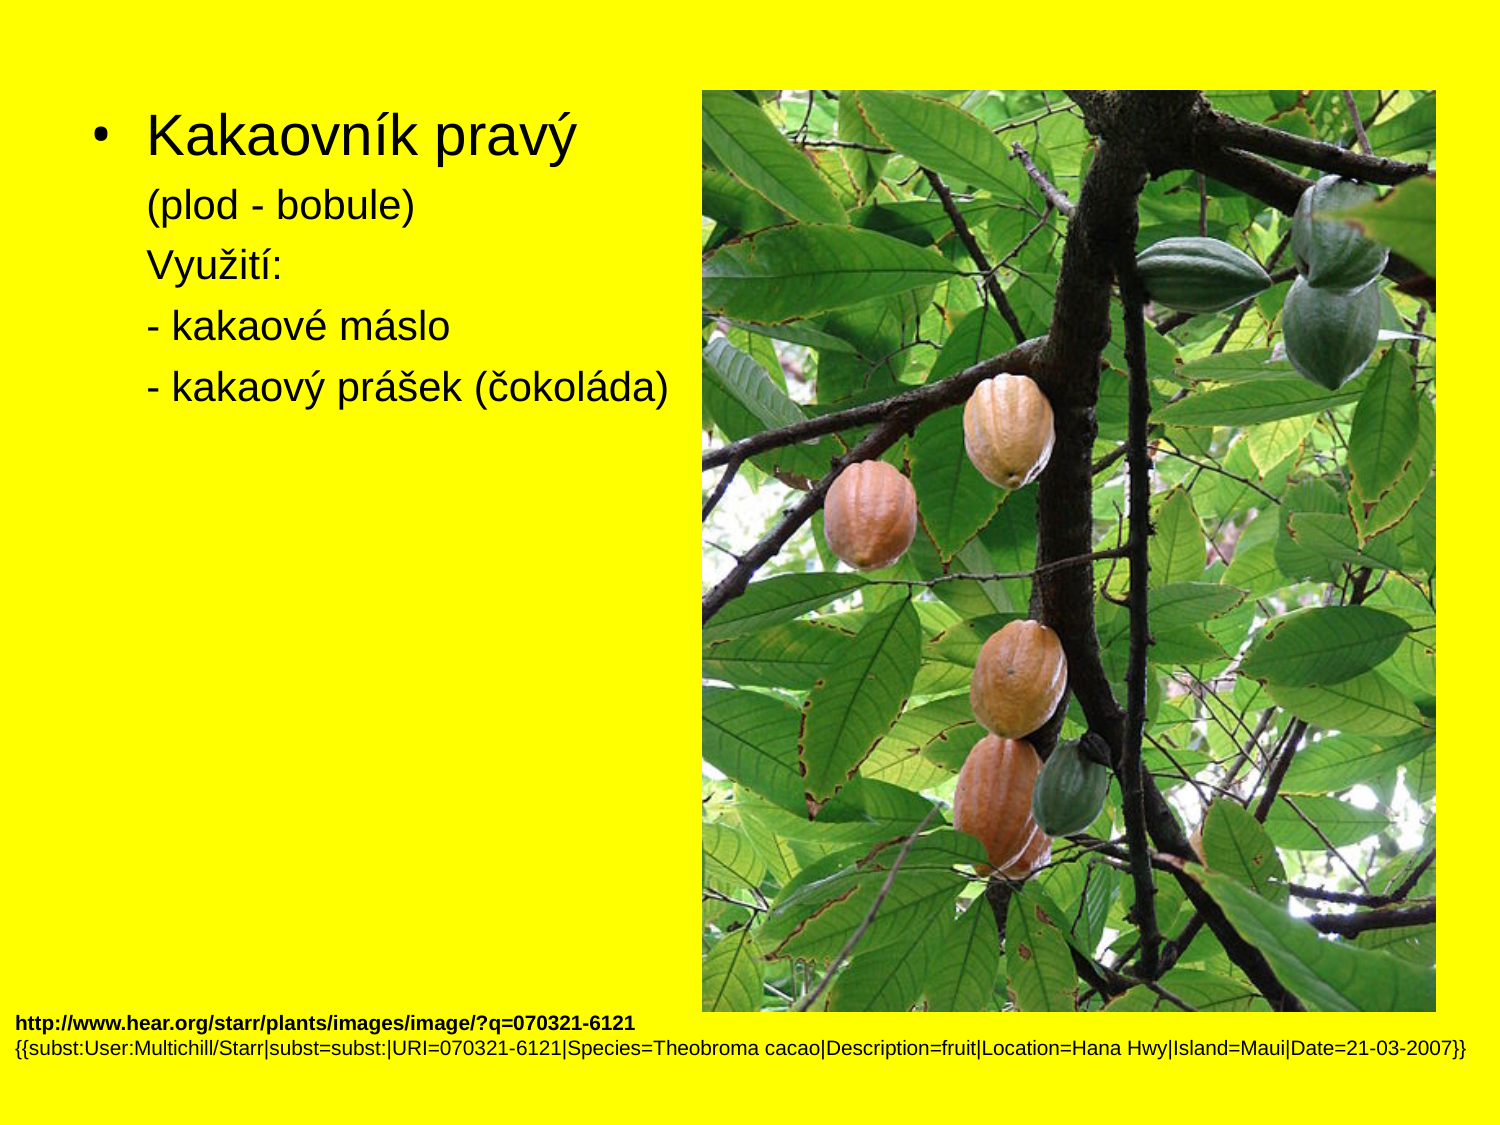

#
Kakaovník pravý
(plod - bobule)
Využití:
- kakaové máslo
- kakaový prášek (čokoláda)
http://www.hear.org/starr/plants/images/image/?q=070321-6121
{{subst:User:Multichill/Starr|subst=subst:|URI=070321-6121|Species=Theobroma cacao|Description=fruit|Location=Hana Hwy|Island=Maui|Date=21-03-2007}}